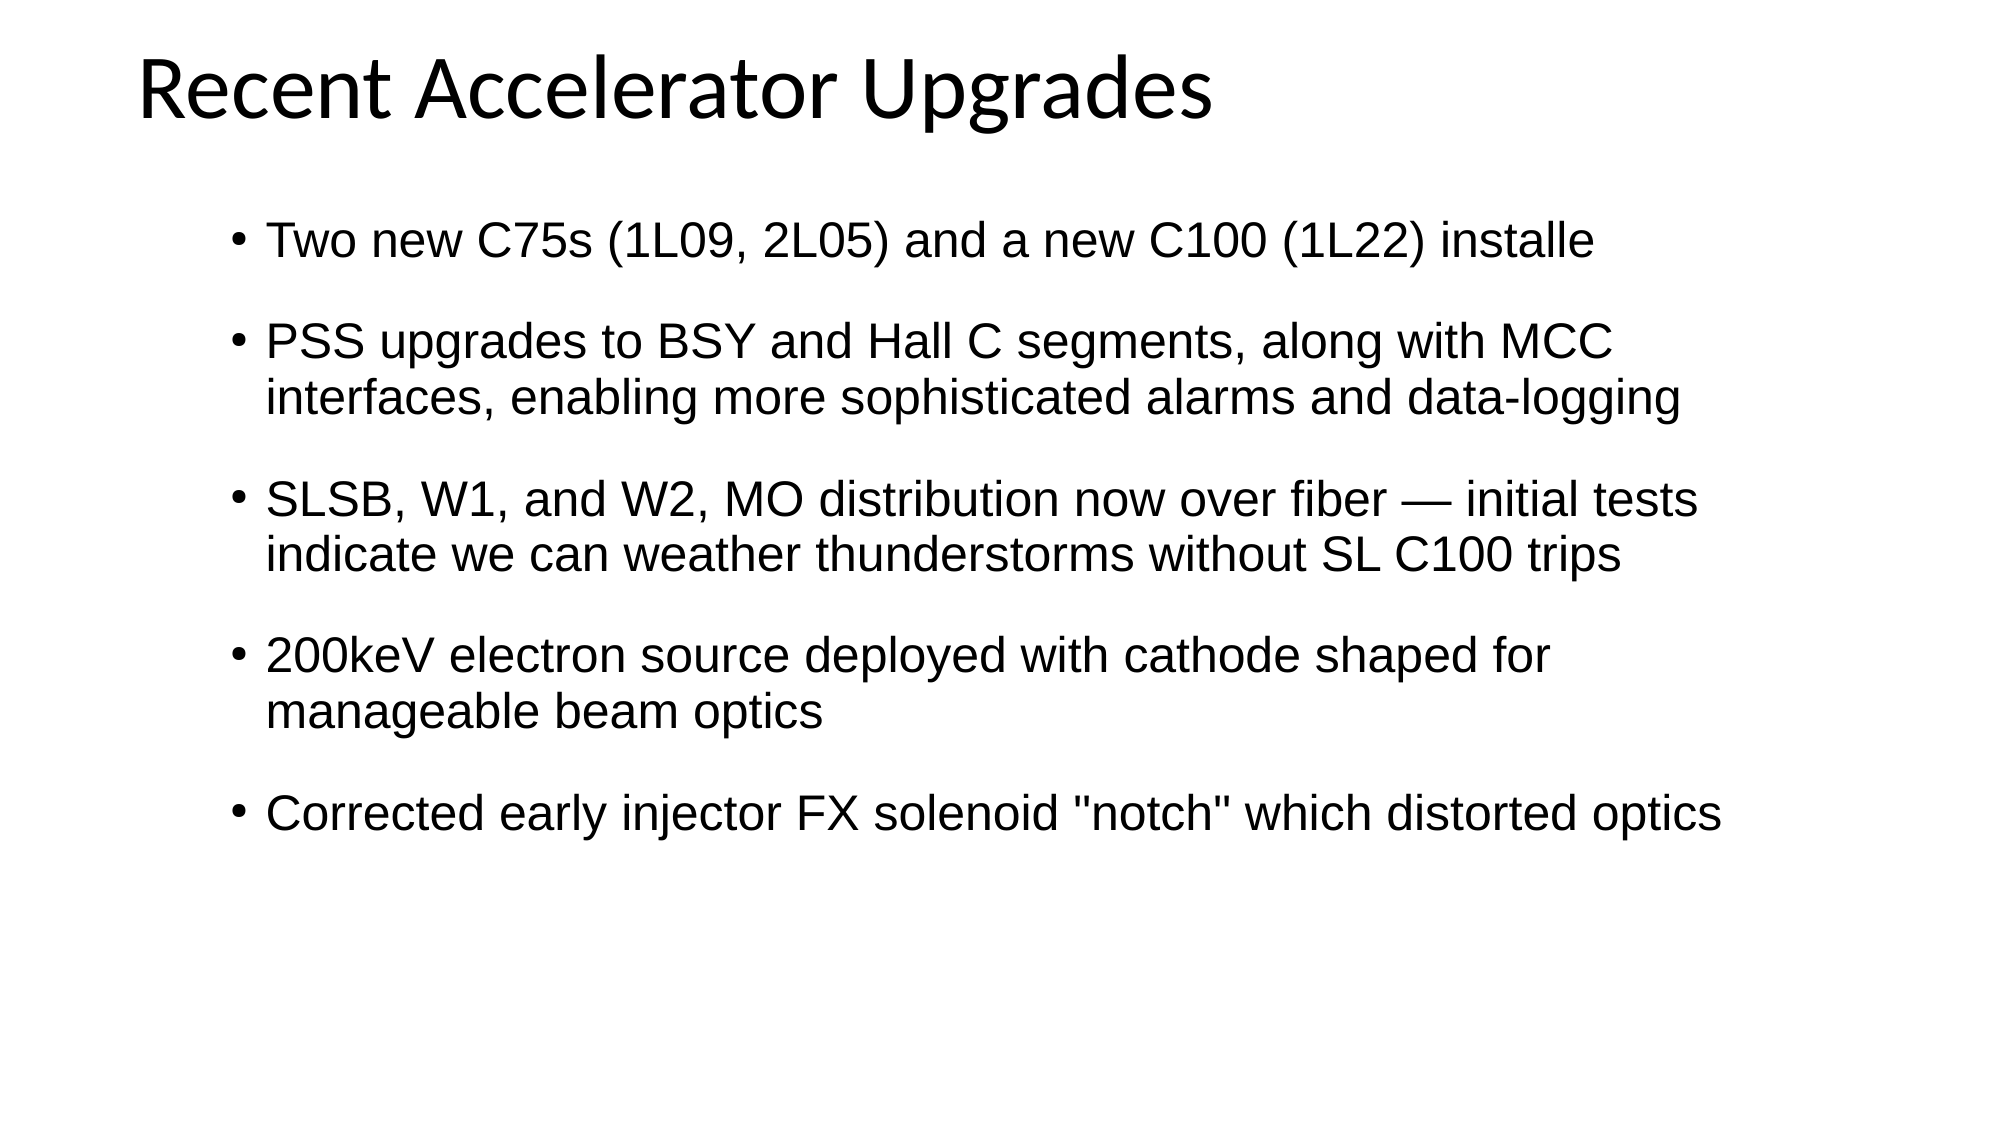

# Recent Accelerator Upgrades
Two new C75s (1L09, 2L05) and a new C100 (1L22) installe
PSS upgrades to BSY and Hall C segments, along with MCC interfaces, enabling more sophisticated alarms and data-logging
SLSB, W1, and W2, MO distribution now over fiber — initial tests indicate we can weather thunderstorms without SL C100 trips
200keV electron source deployed with cathode shaped for manageable beam optics
Corrected early injector FX solenoid "notch" which distorted optics